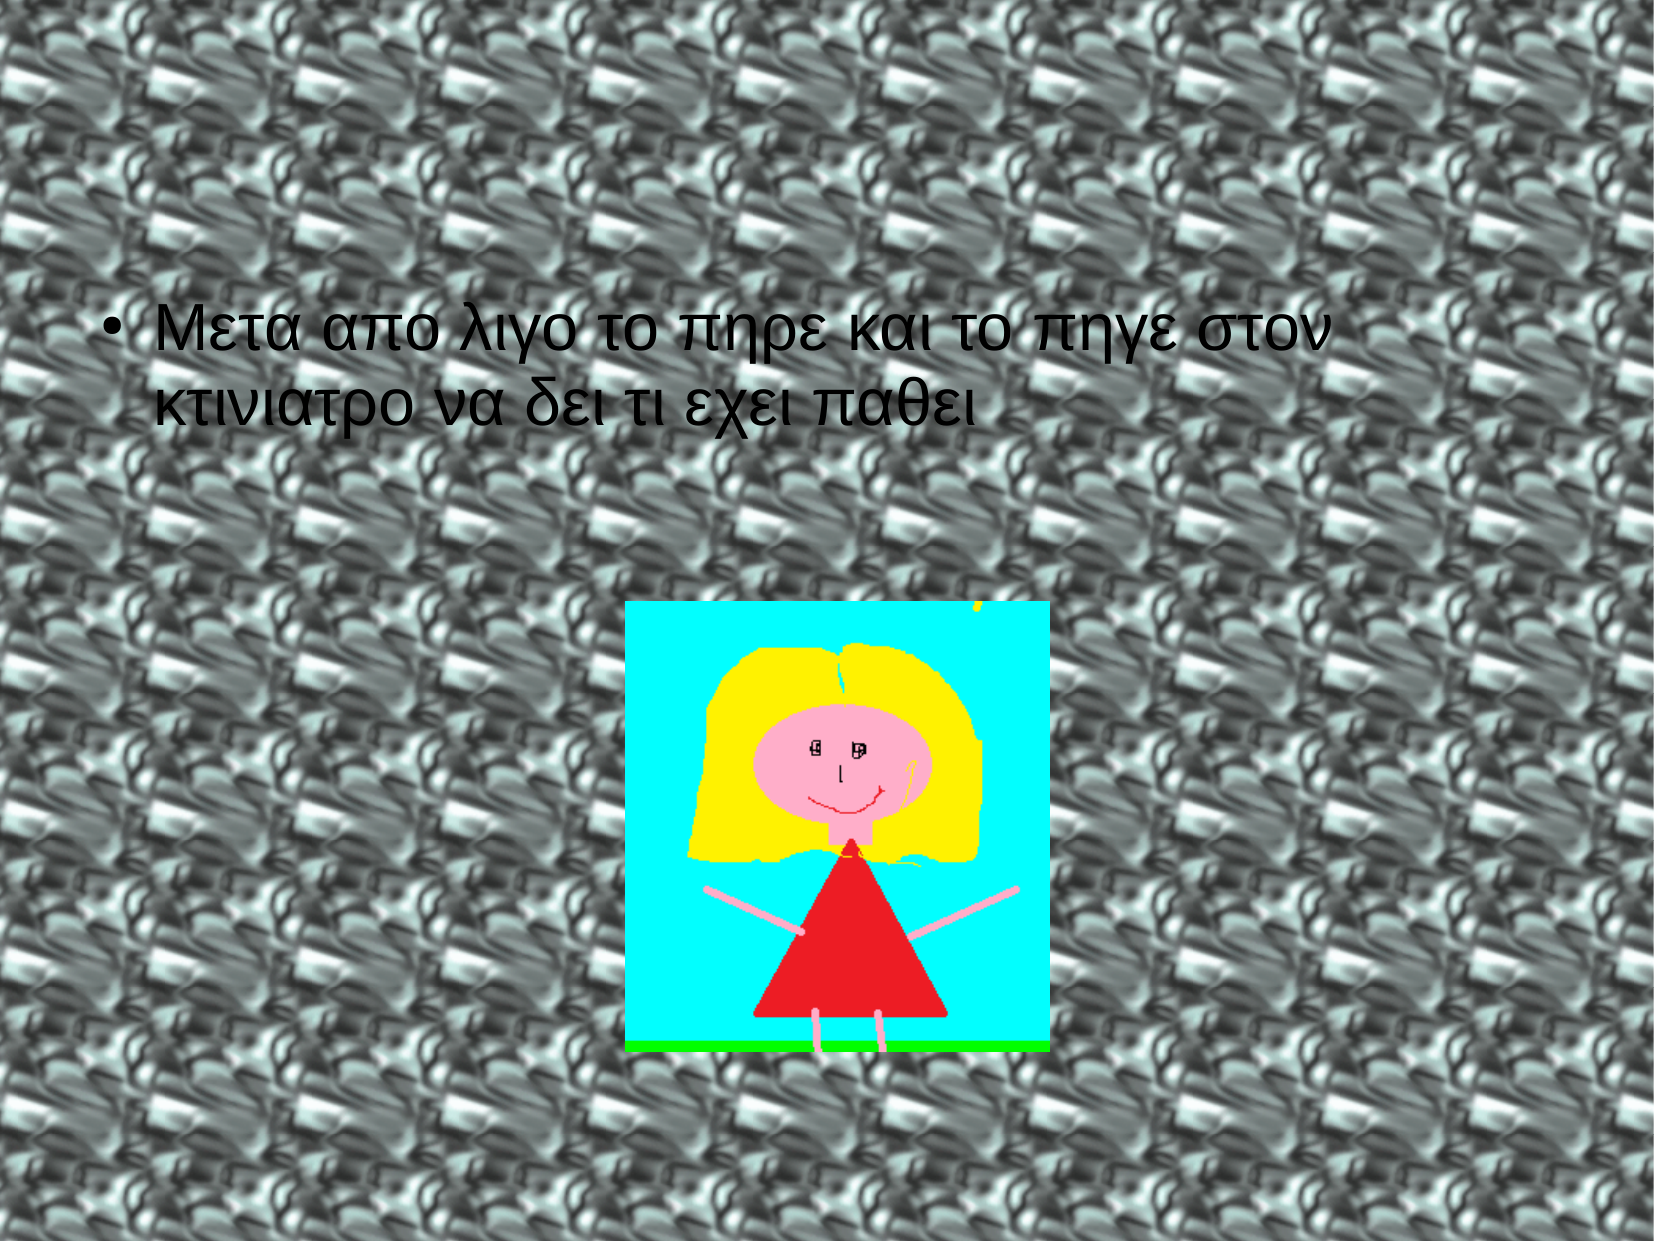

#
Μετα απο λιγο το πηρε και το πηγε στον κτινιατρο να δει τι εχει παθει